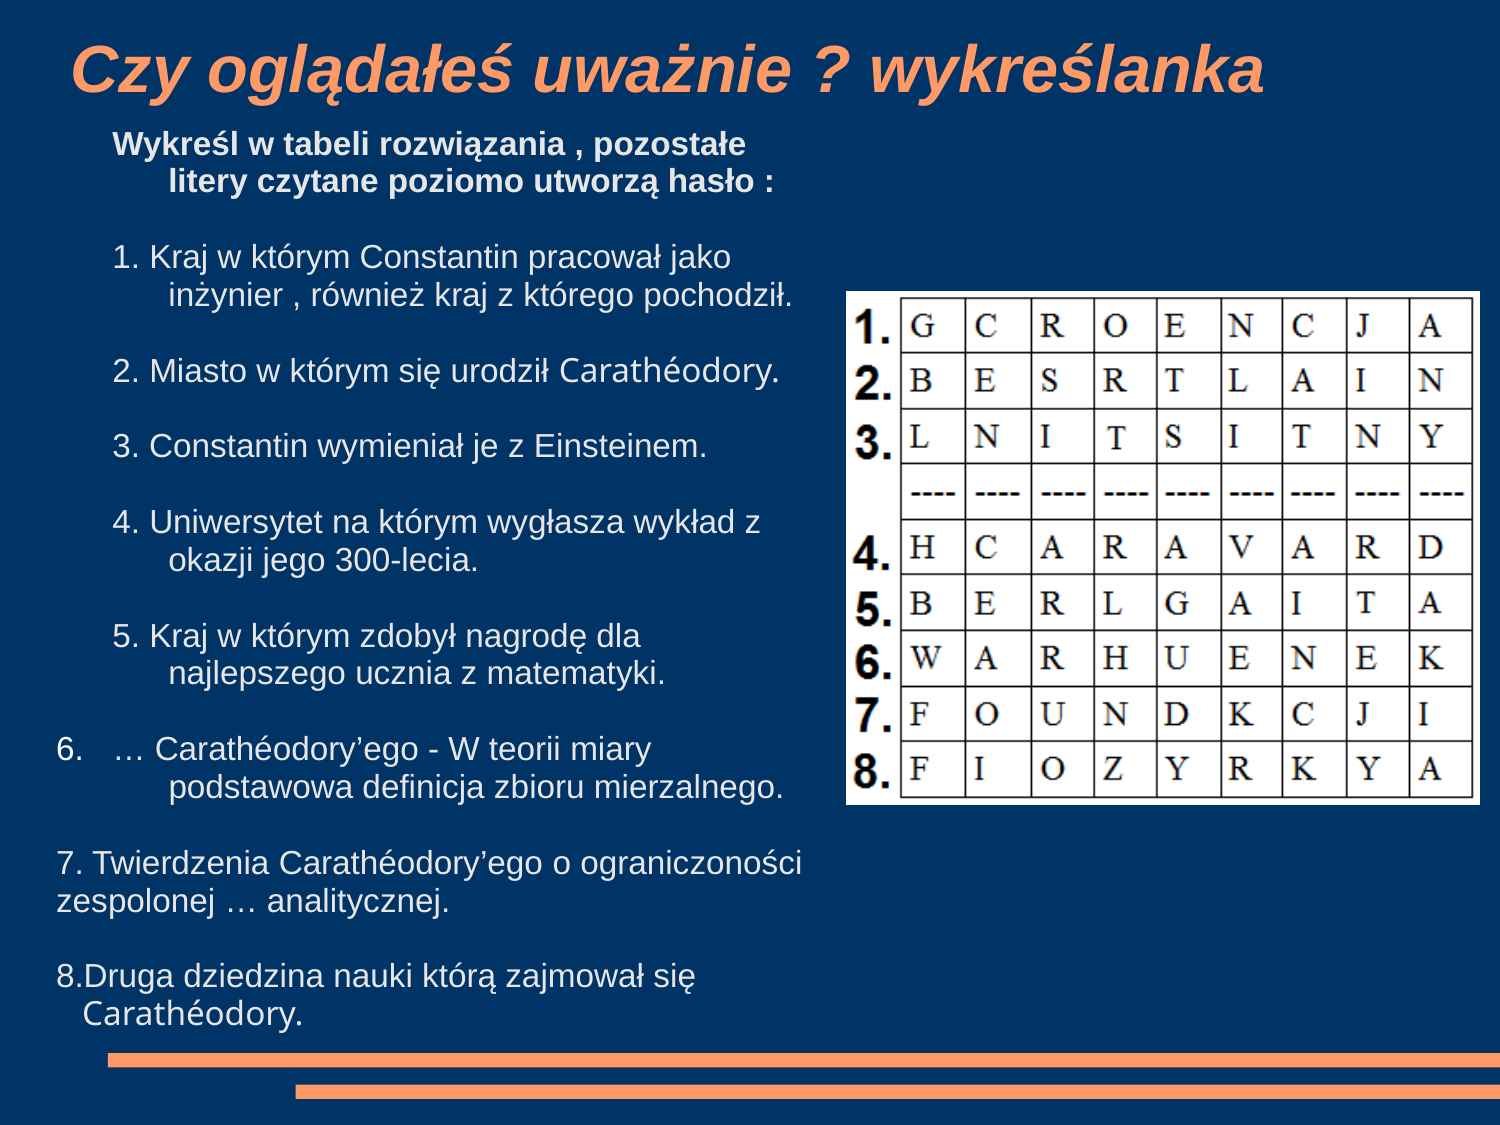

# Czy oglądałeś uważnie ? wykreślanka
Wykreśl w tabeli rozwiązania , pozostałe litery czytane poziomo utworzą hasło :
1. Kraj w którym Constantin pracował jako inżynier , również kraj z którego pochodził.
2. Miasto w którym się urodził Carathéodory.
3. Constantin wymieniał je z Einsteinem.
4. Uniwersytet na którym wygłasza wykład z okazji jego 300-lecia.
5. Kraj w którym zdobył nagrodę dla najlepszego ucznia z matematyki.
… Carathéodory’ego - W teorii miary podstawowa definicja zbioru mierzalnego.
7. Twierdzenia Carathéodory’ego o ograniczoności zespolonej … analitycznej.
8.Druga dziedzina nauki którą zajmował się
 Carathéodory.